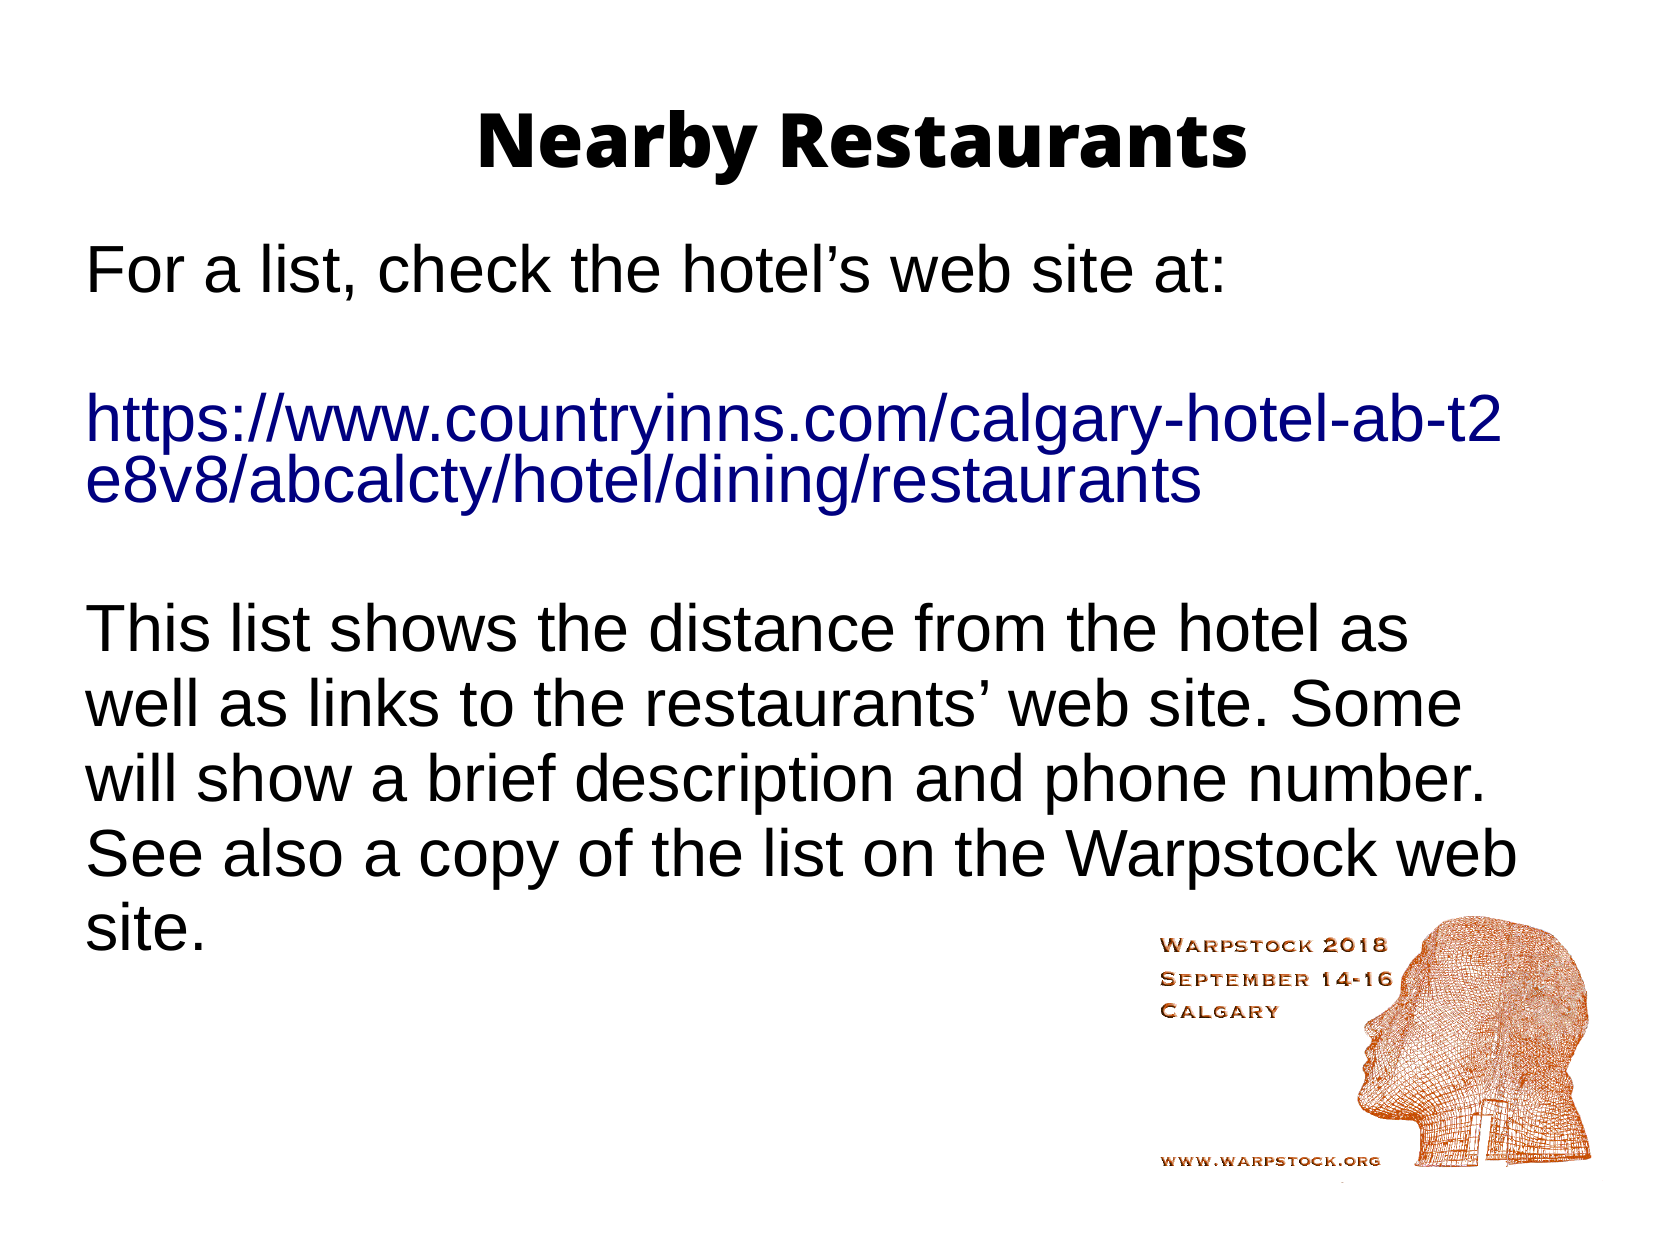

Nearby Restaurants
For a list, check the hotel’s web site at:
https://www.countryinns.com/calgary-hotel-ab-t2e8v8/abcalcty/hotel/dining/restaurants
This list shows the distance from the hotel as well as links to the restaurants’ web site. Some will show a brief description and phone number.
See also a copy of the list on the Warpstock web site.